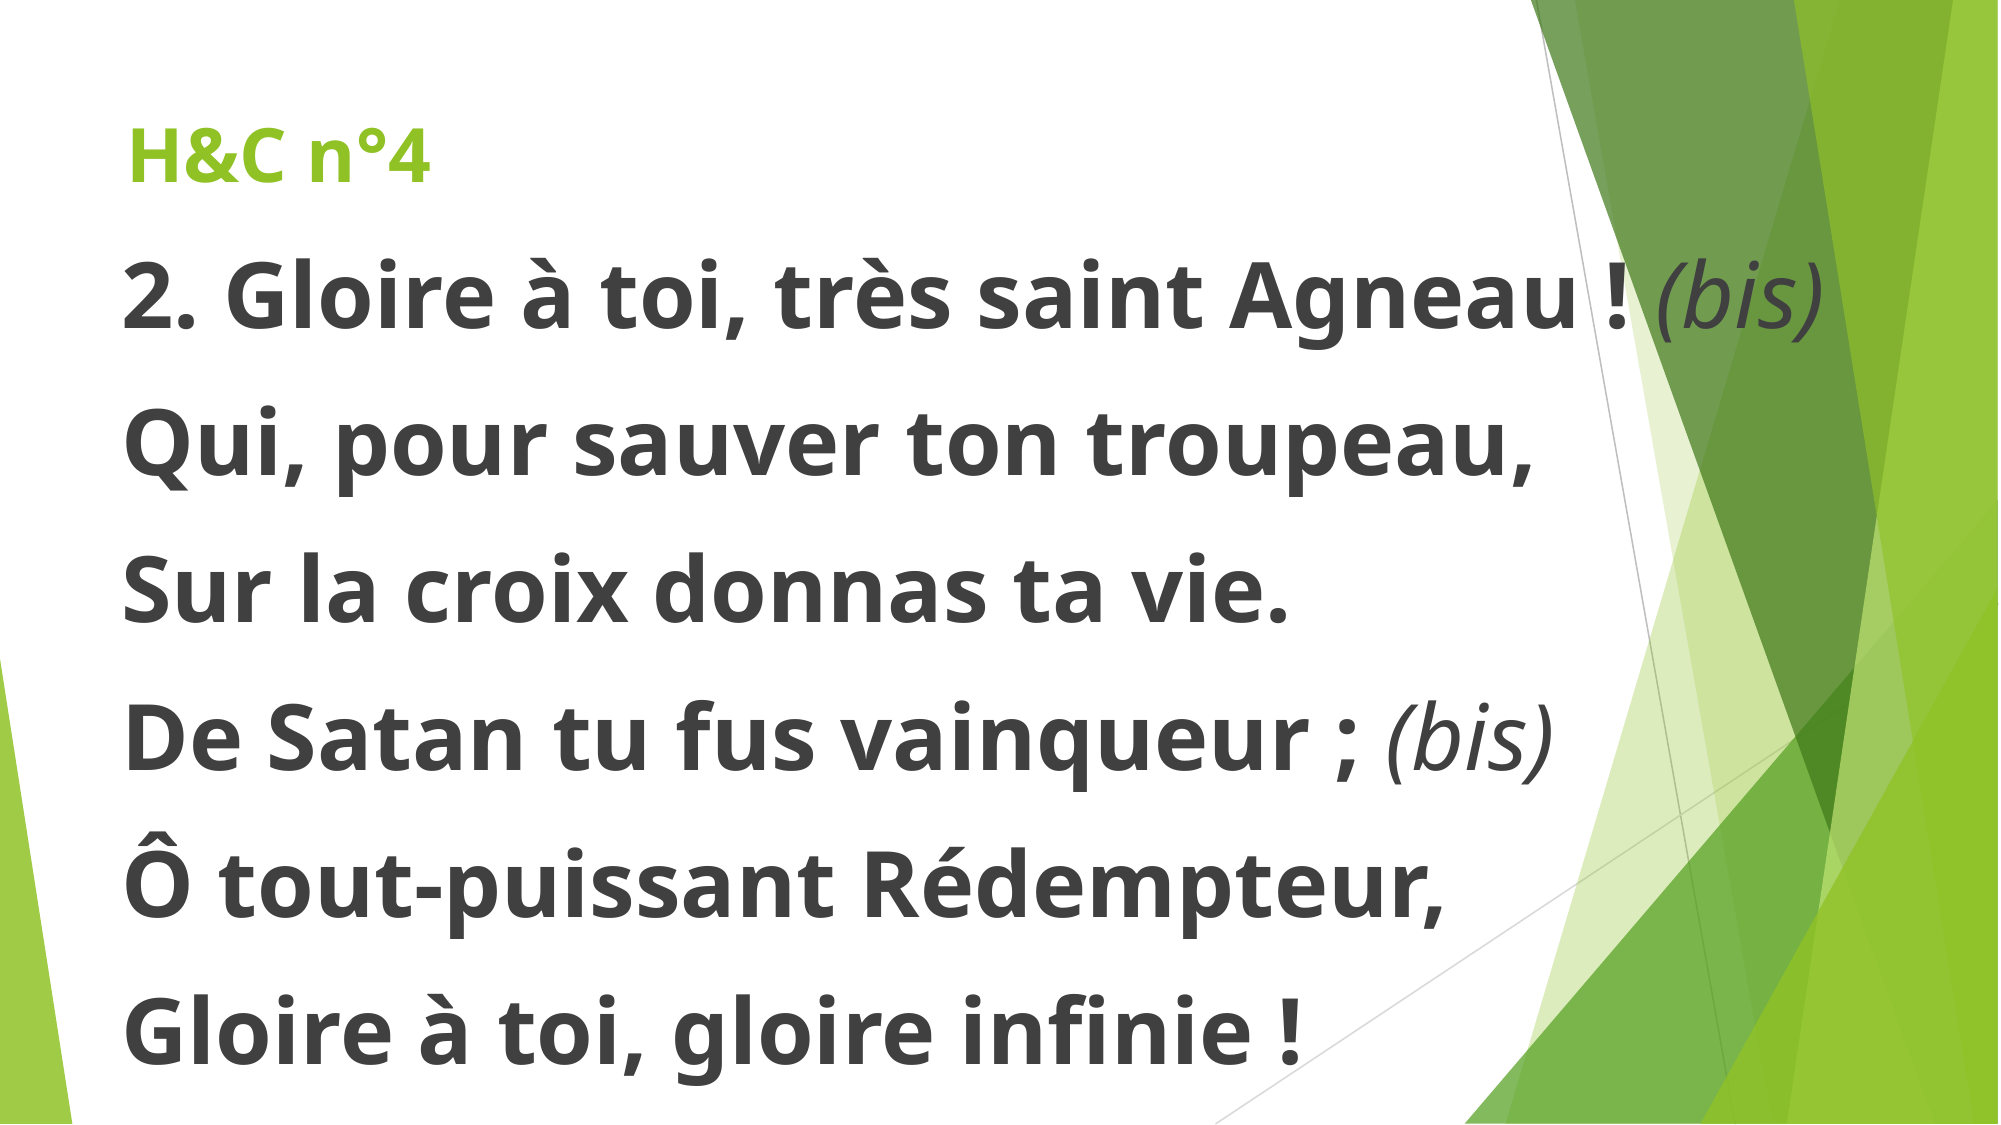

H&C n°4
2. Gloire à toi, très saint Agneau ! (bis)
Qui, pour sauver ton troupeau,
Sur la croix donnas ta vie.
De Satan tu fus vainqueur ; (bis)
Ô tout-puissant Rédempteur,
Gloire à toi, gloire infinie !